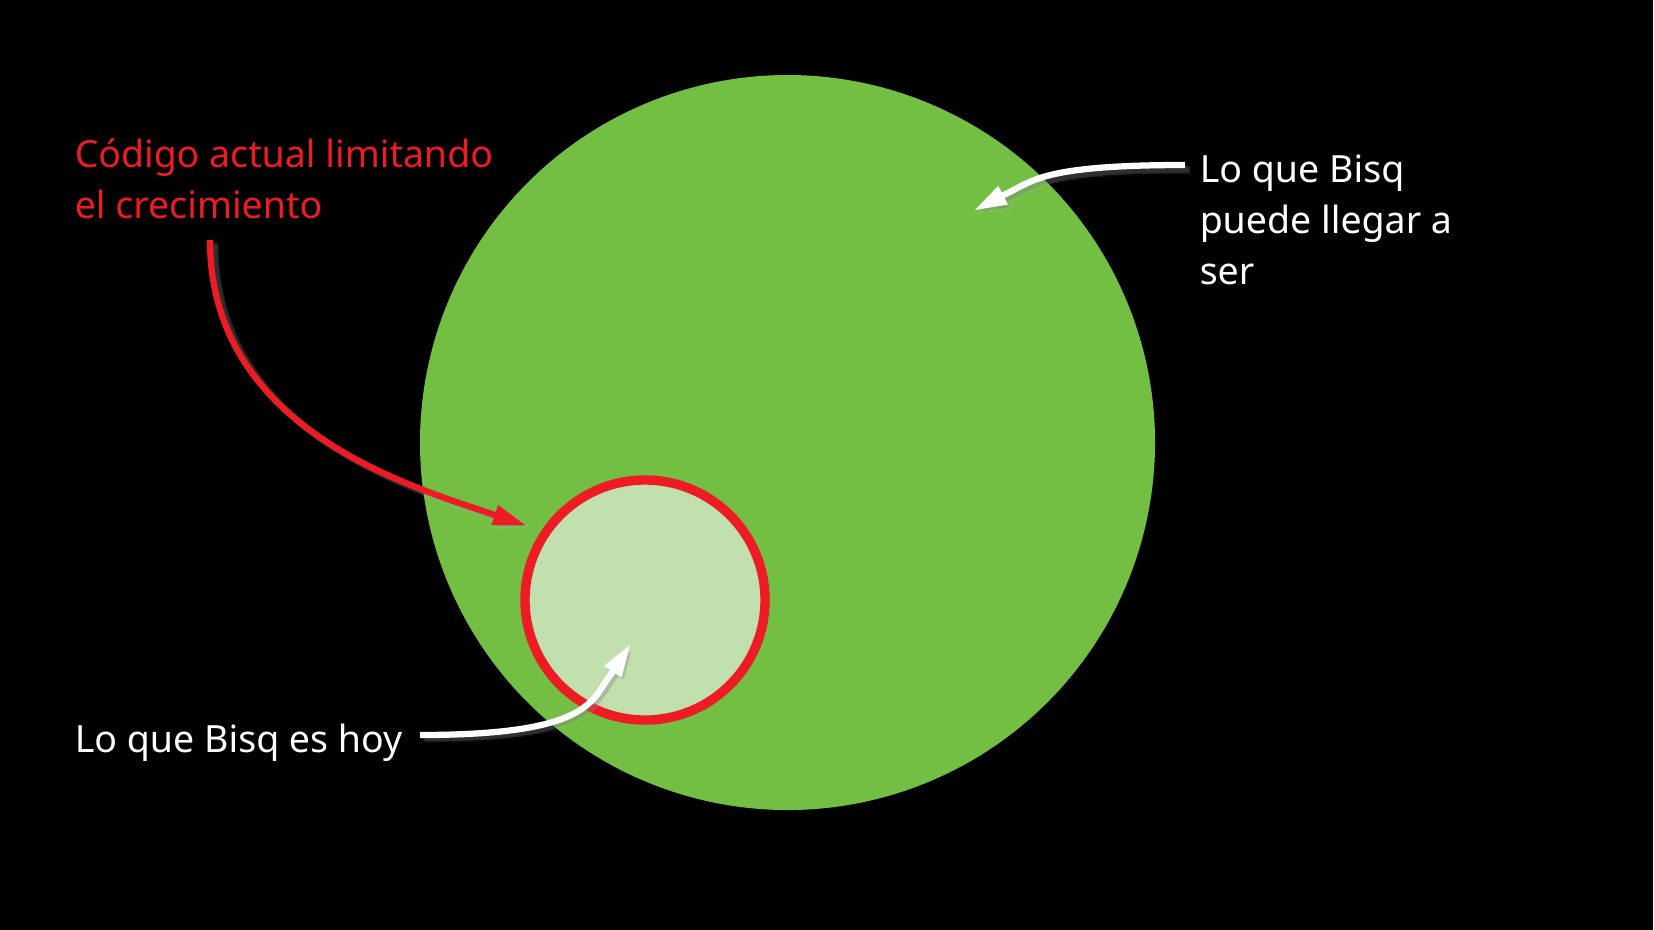

Código actual limitando el crecimiento
Lo que Bisq puede llegar a ser
Lo que Bisq es hoy